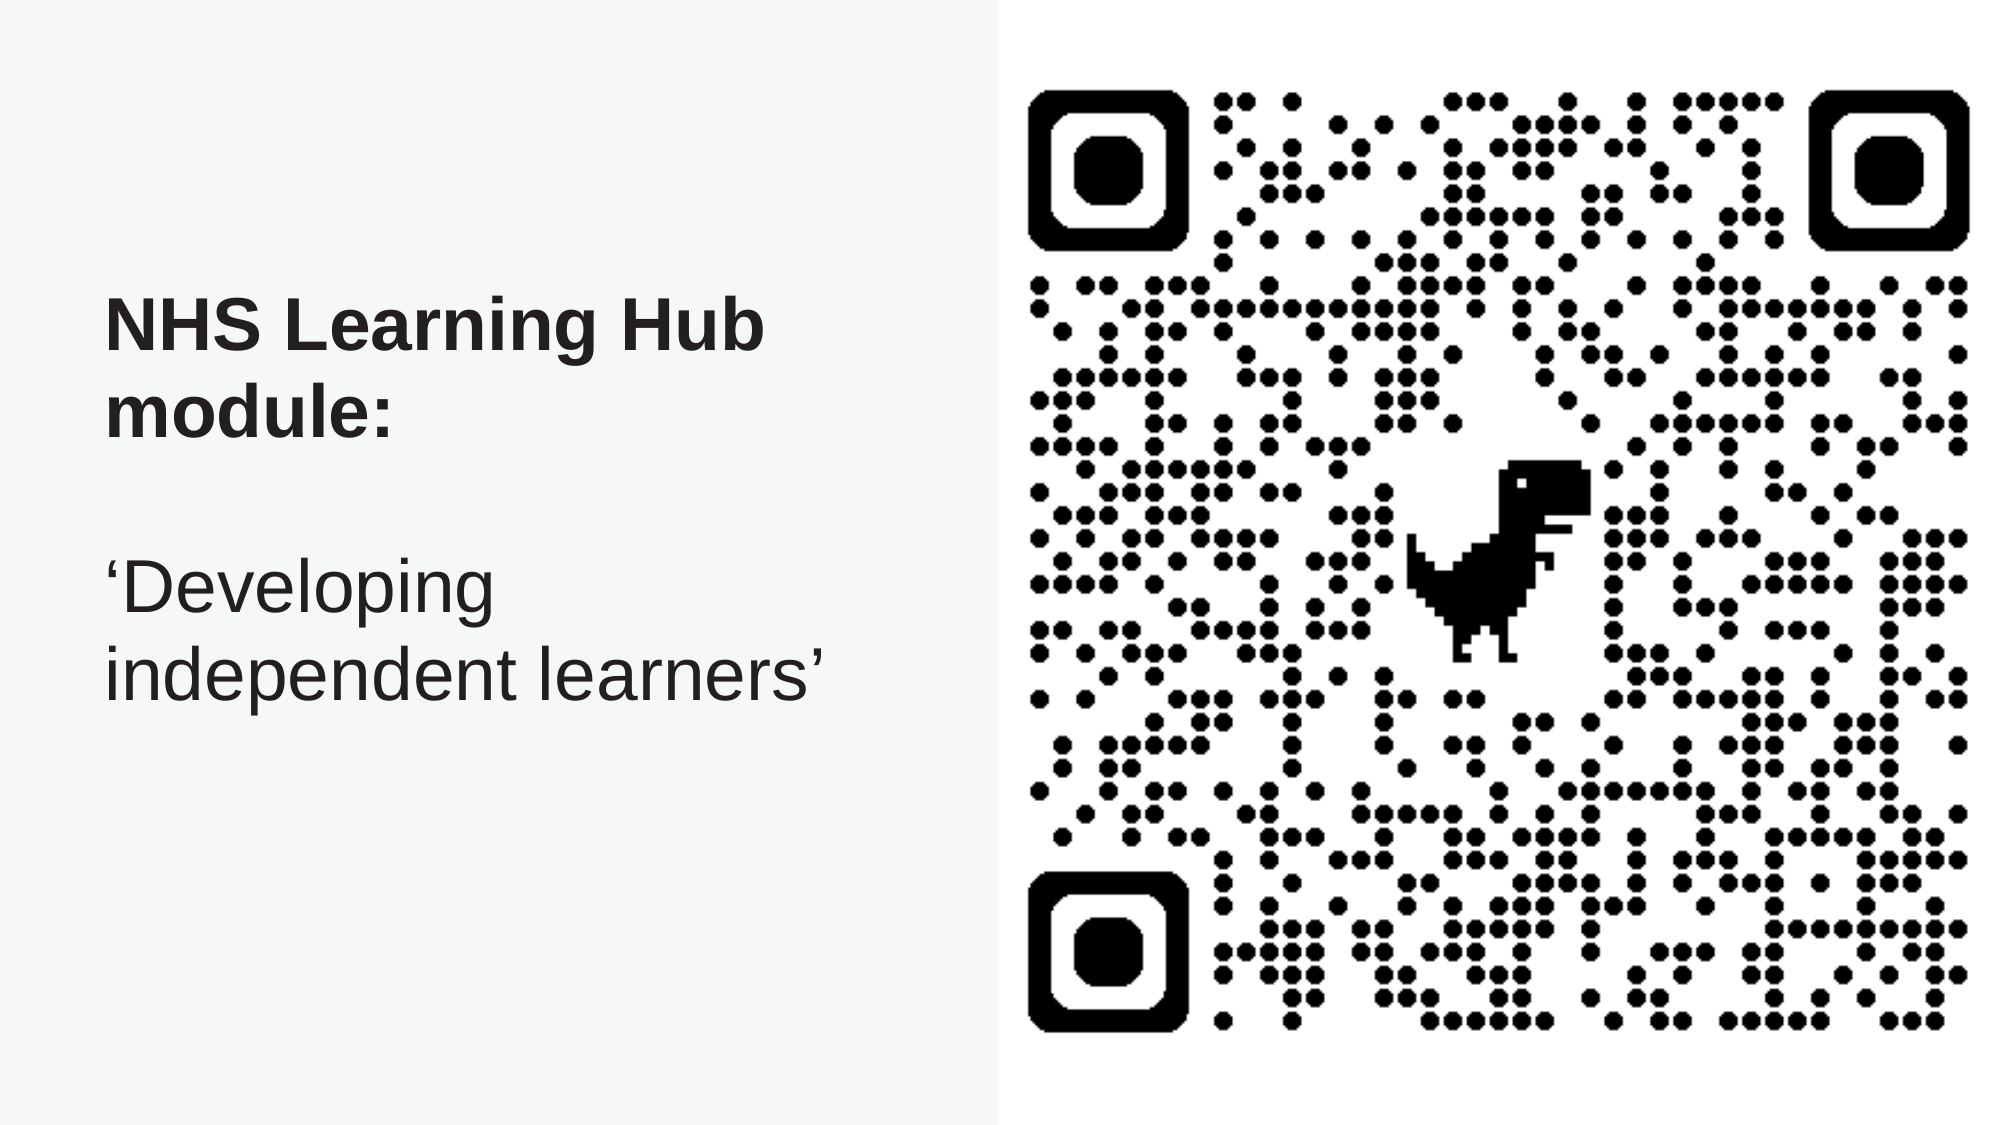

# NHS Learning Hub module: ‘Developing independent learners’